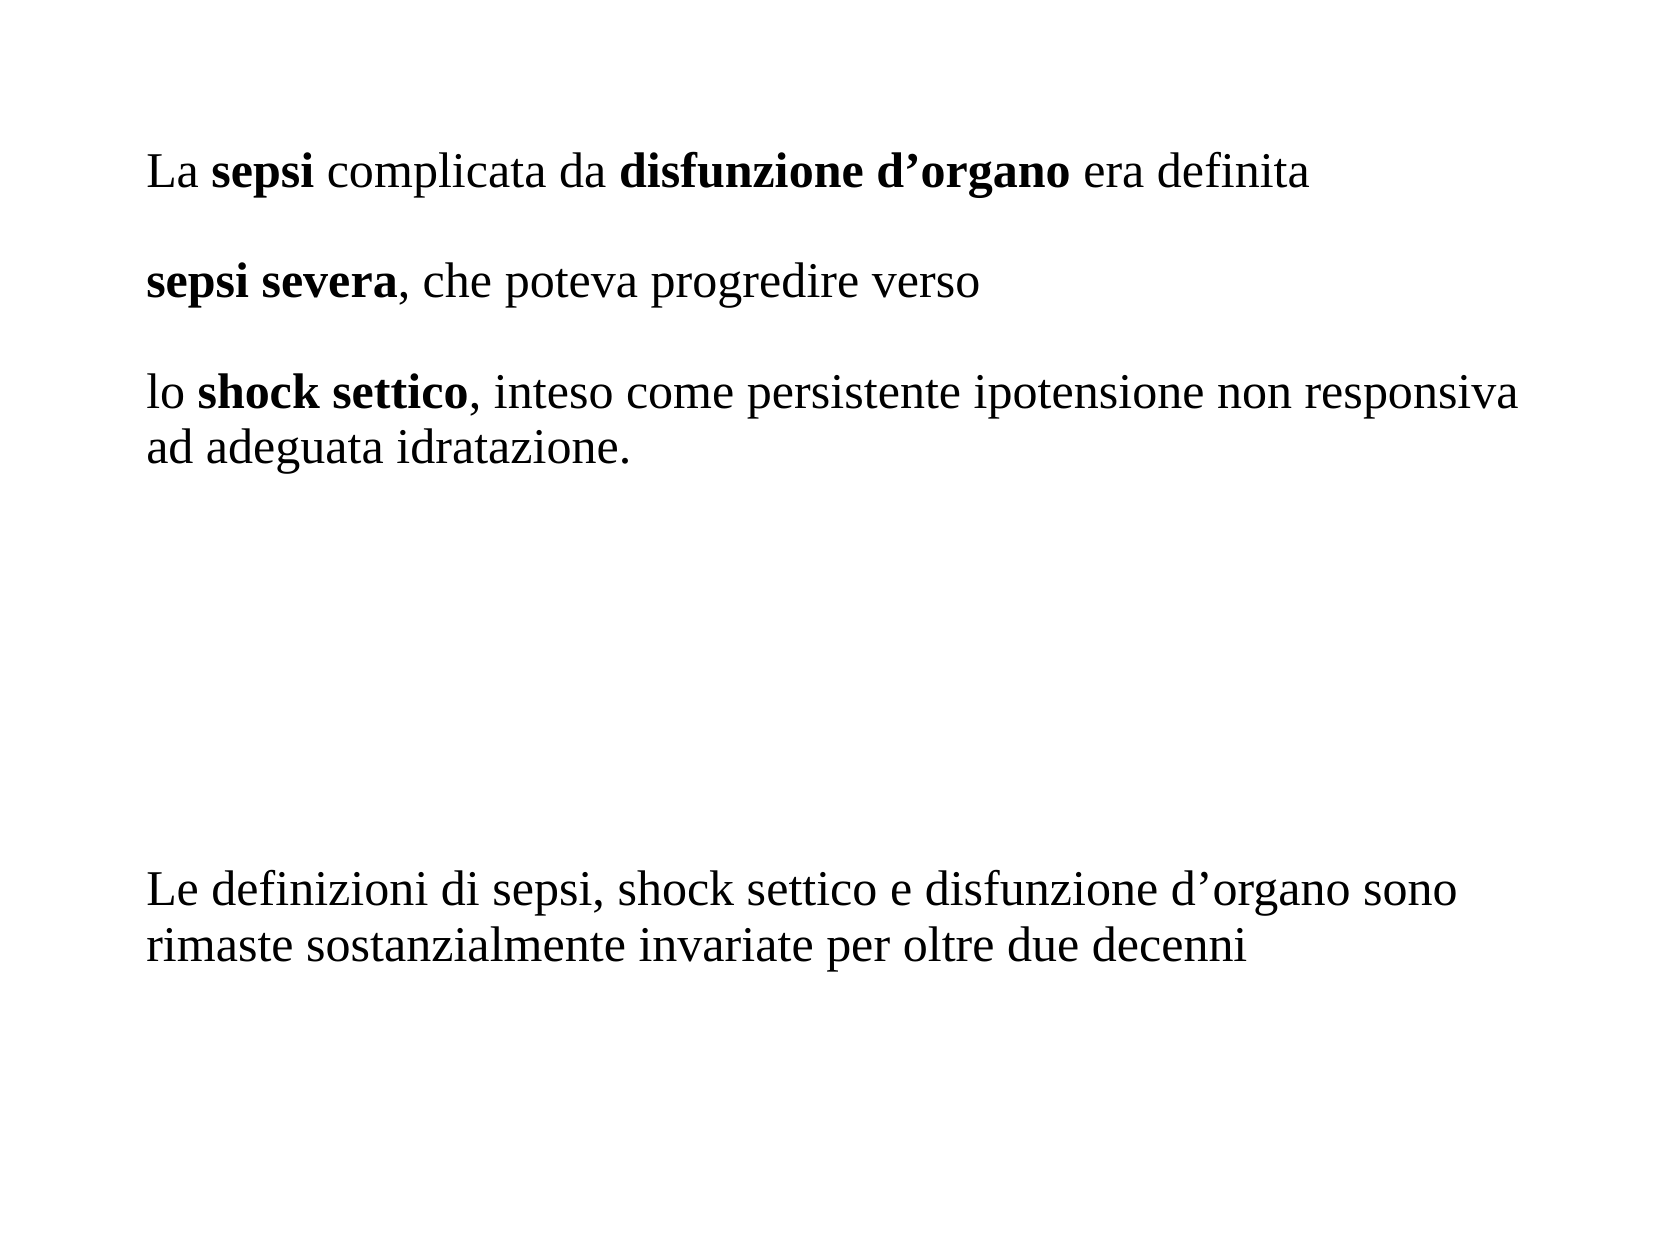

La sepsi complicata da disfunzione d’organo era definita
sepsi severa, che poteva progredire verso
lo shock settico, inteso come persistente ipotensione non responsiva ad adeguata idratazione.
Le definizioni di sepsi, shock settico e disfunzione d’organo sono rimaste sostanzialmente invariate per oltre due decenni